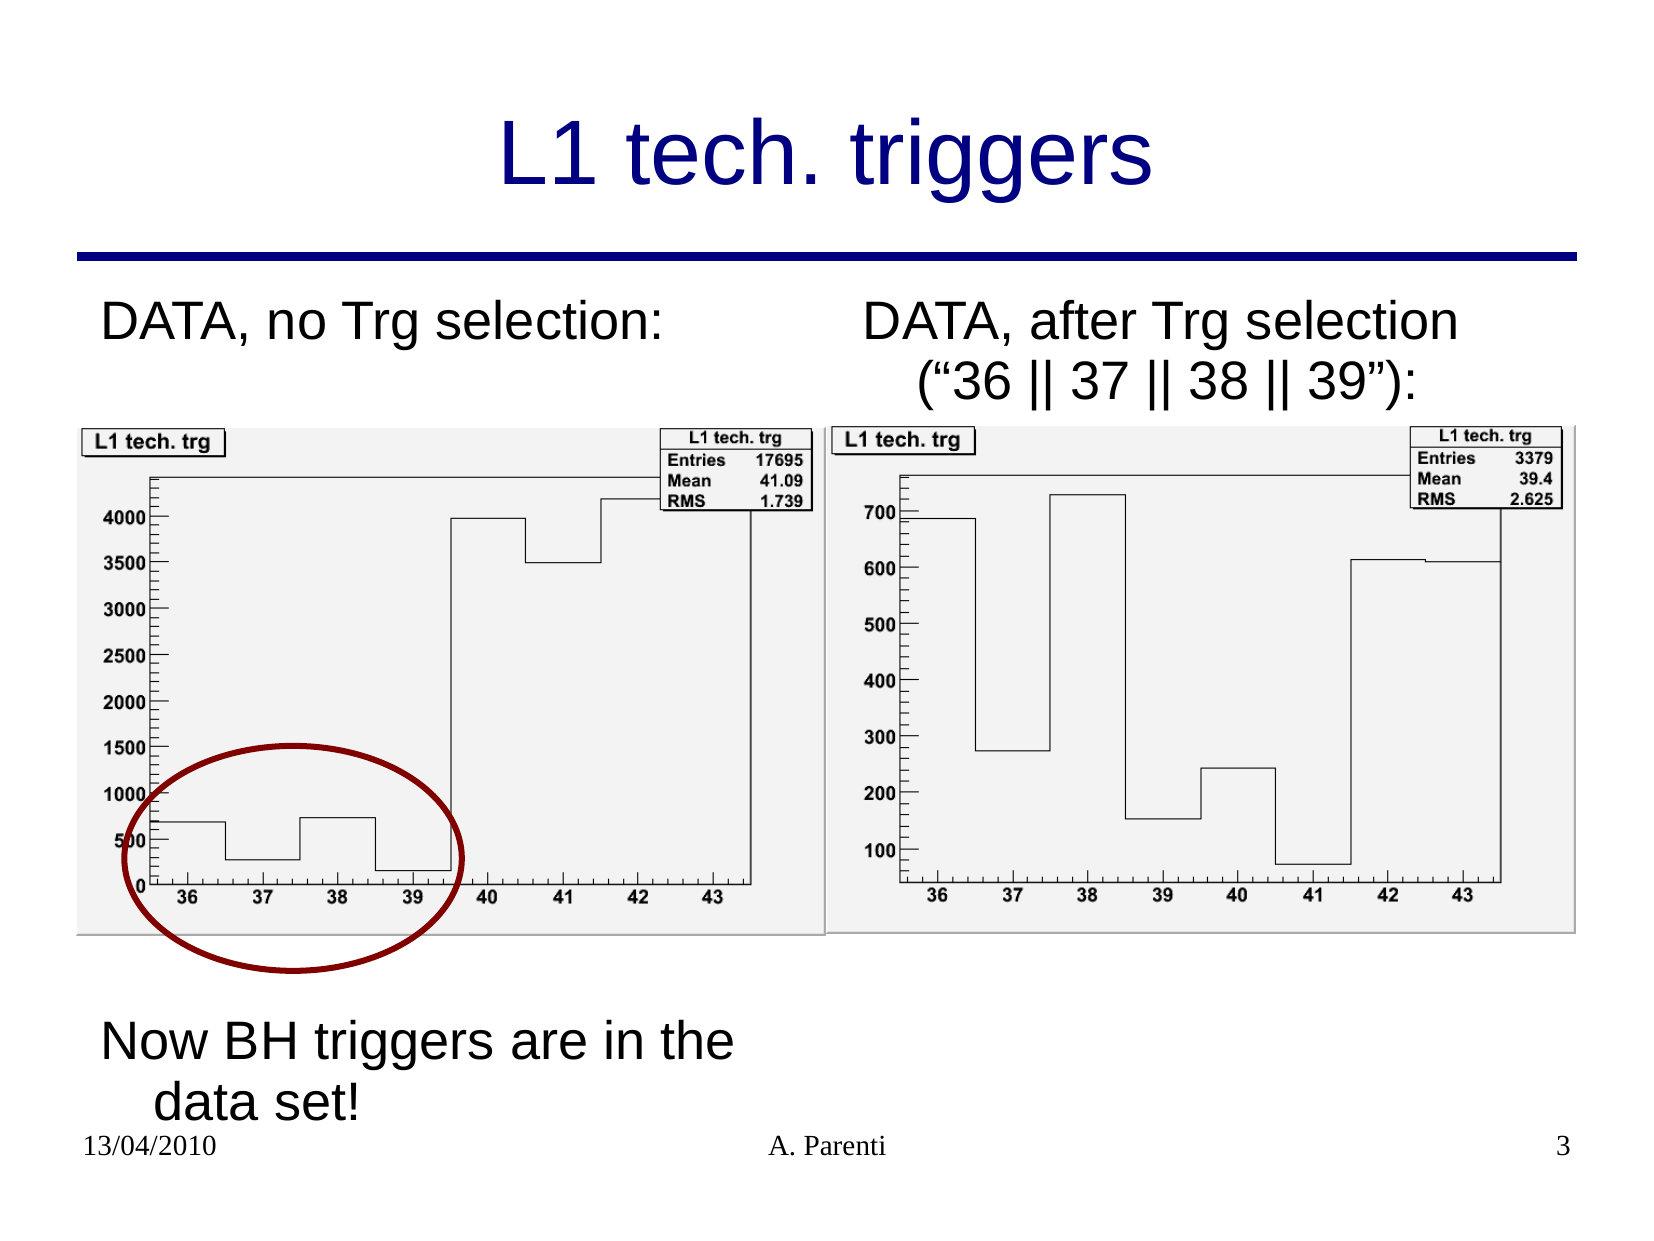

# L1 tech. triggers
DATA, no Trg selection:
Now BH triggers are in the data set!
DATA, after Trg selection (“36 || 37 || 38 || 39”):
3